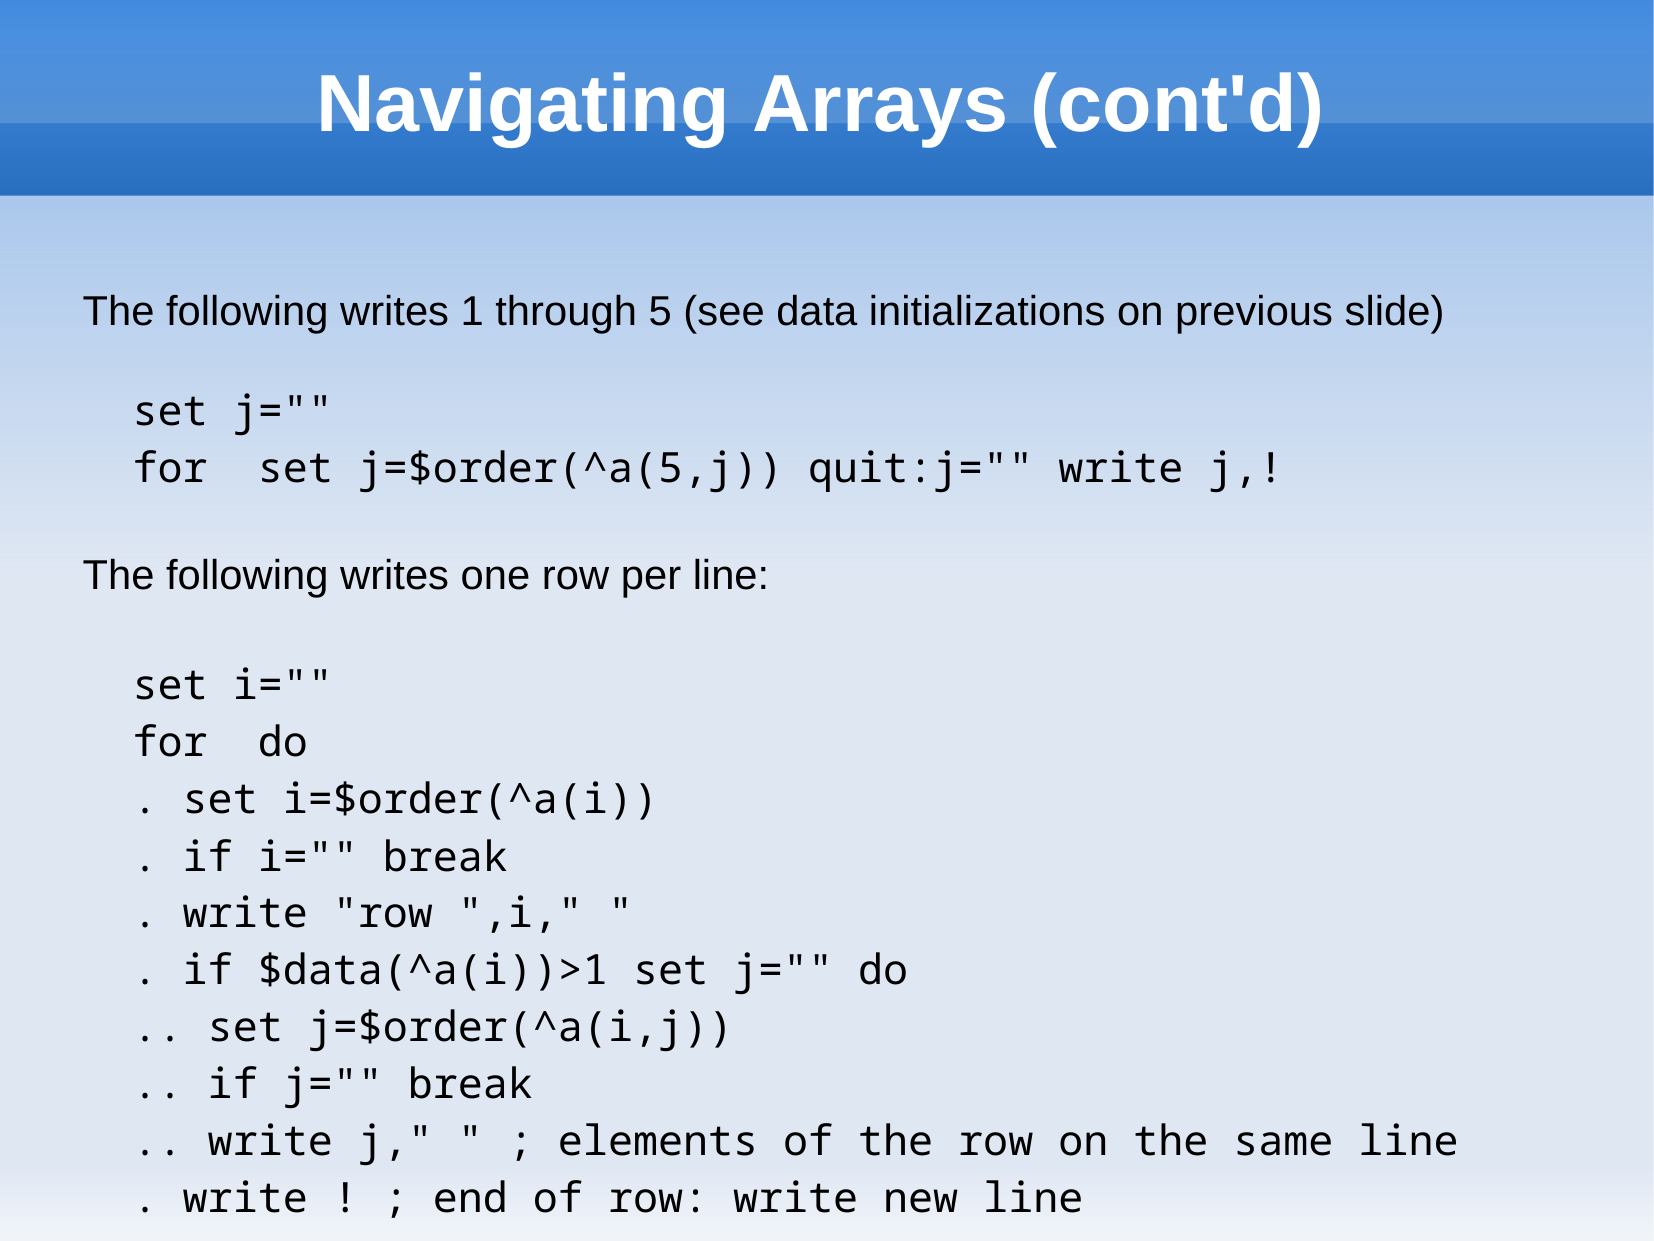

# Navigating Arrays (cont'd)
The following writes 1 through 5 (see data initializations on previous slide)
 set j=""
 for set j=$order(^a(5,j)) quit:j="" write j,!
The following writes one row per line:
 set i=""
 for do
 . set i=$order(^a(i))
 . if i="" break
 . write "row ",i," "
 . if $data(^a(i))>1 set j="" do
 .. set j=$order(^a(i,j))
 .. if j="" break
 .. write j," " ; elements of the row on the same line
 . write ! ; end of row: write new line